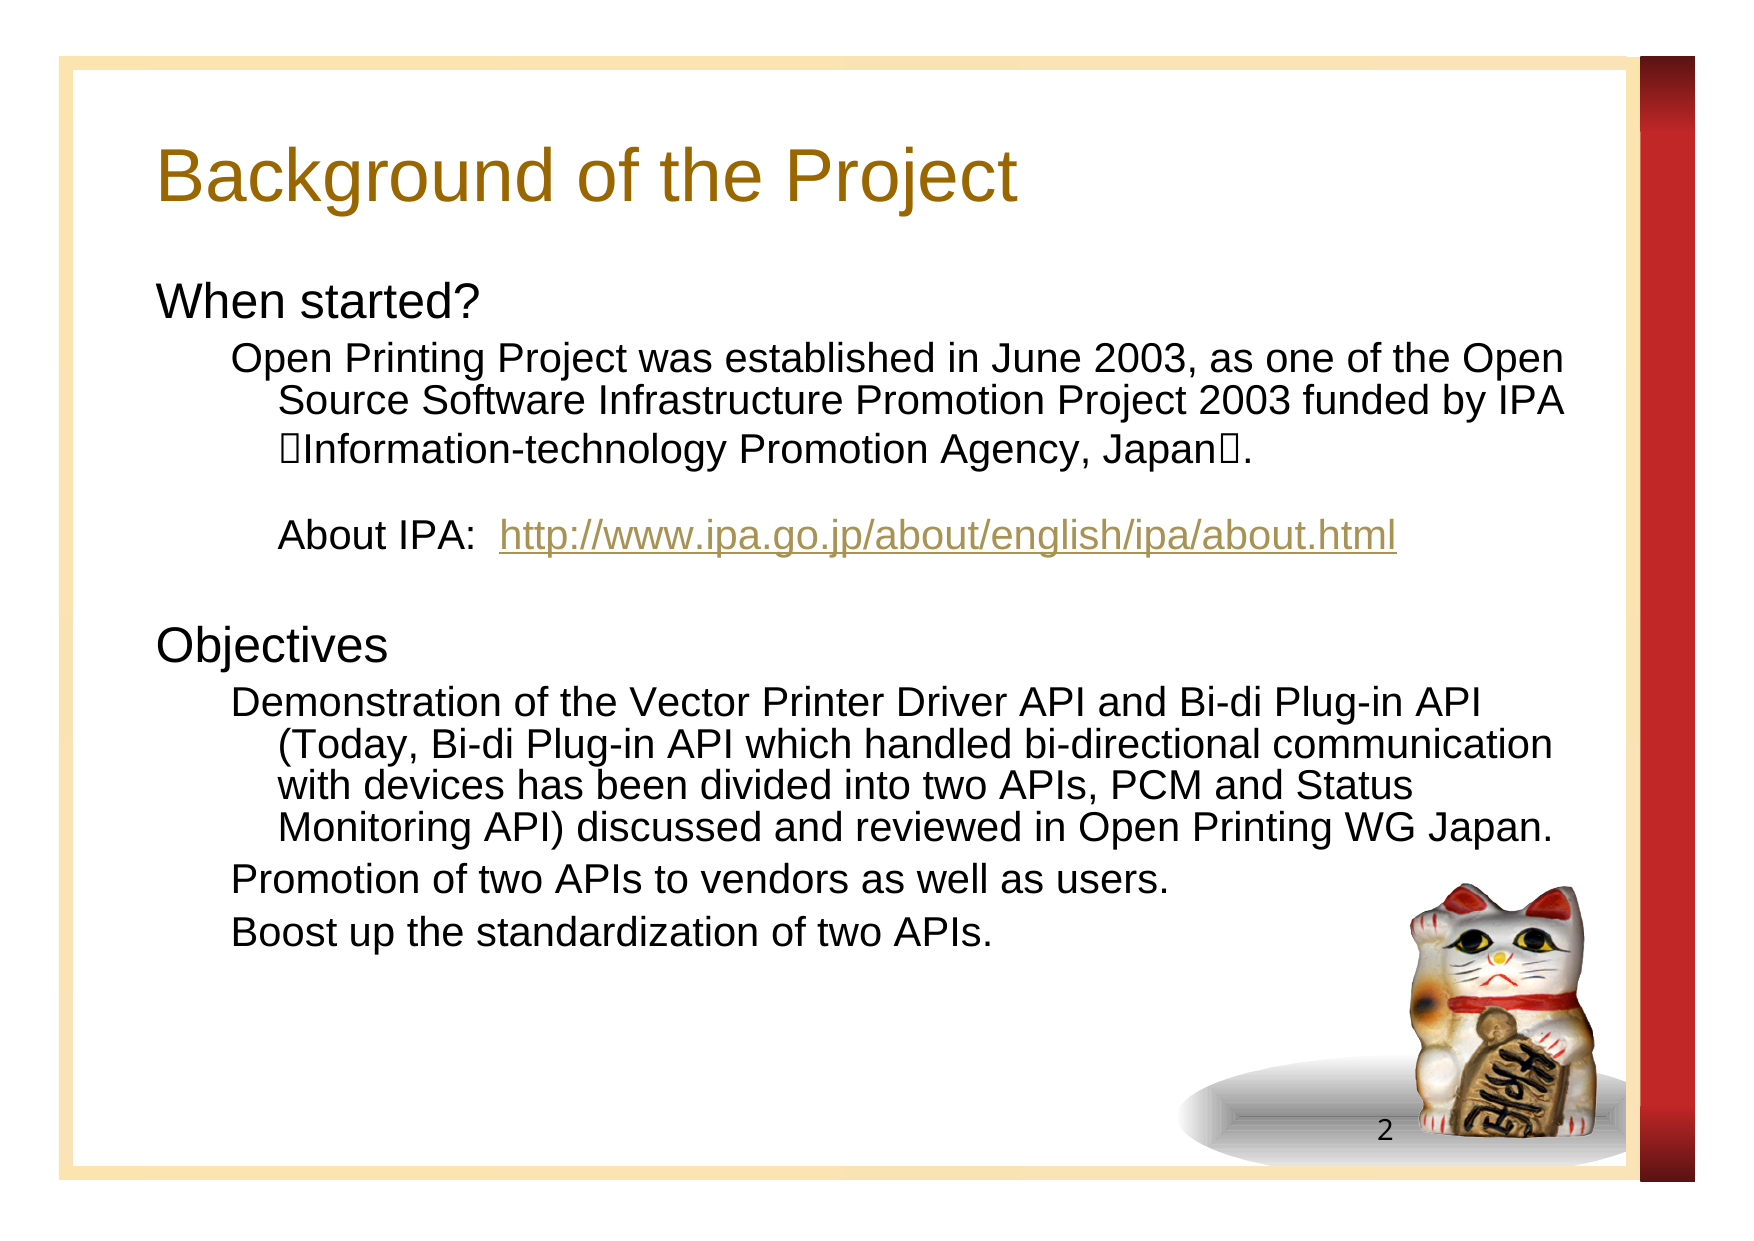

# Background of the Project
When started?
Open Printing Project was established in June 2003, as one of the Open Source Software Infrastructure Promotion Project 2003 funded by IPA（Information-technology Promotion Agency, Japan）.
About IPA: http://www.ipa.go.jp/about/english/ipa/about.html
Objectives
Demonstration of the Vector Printer Driver API and Bi-di Plug-in API (Today, Bi-di Plug-in API which handled bi-directional communication with devices has been divided into two APIs, PCM and Status Monitoring API) discussed and reviewed in Open Printing WG Japan.
Promotion of two APIs to vendors as well as users.
Boost up the standardization of two APIs.
2